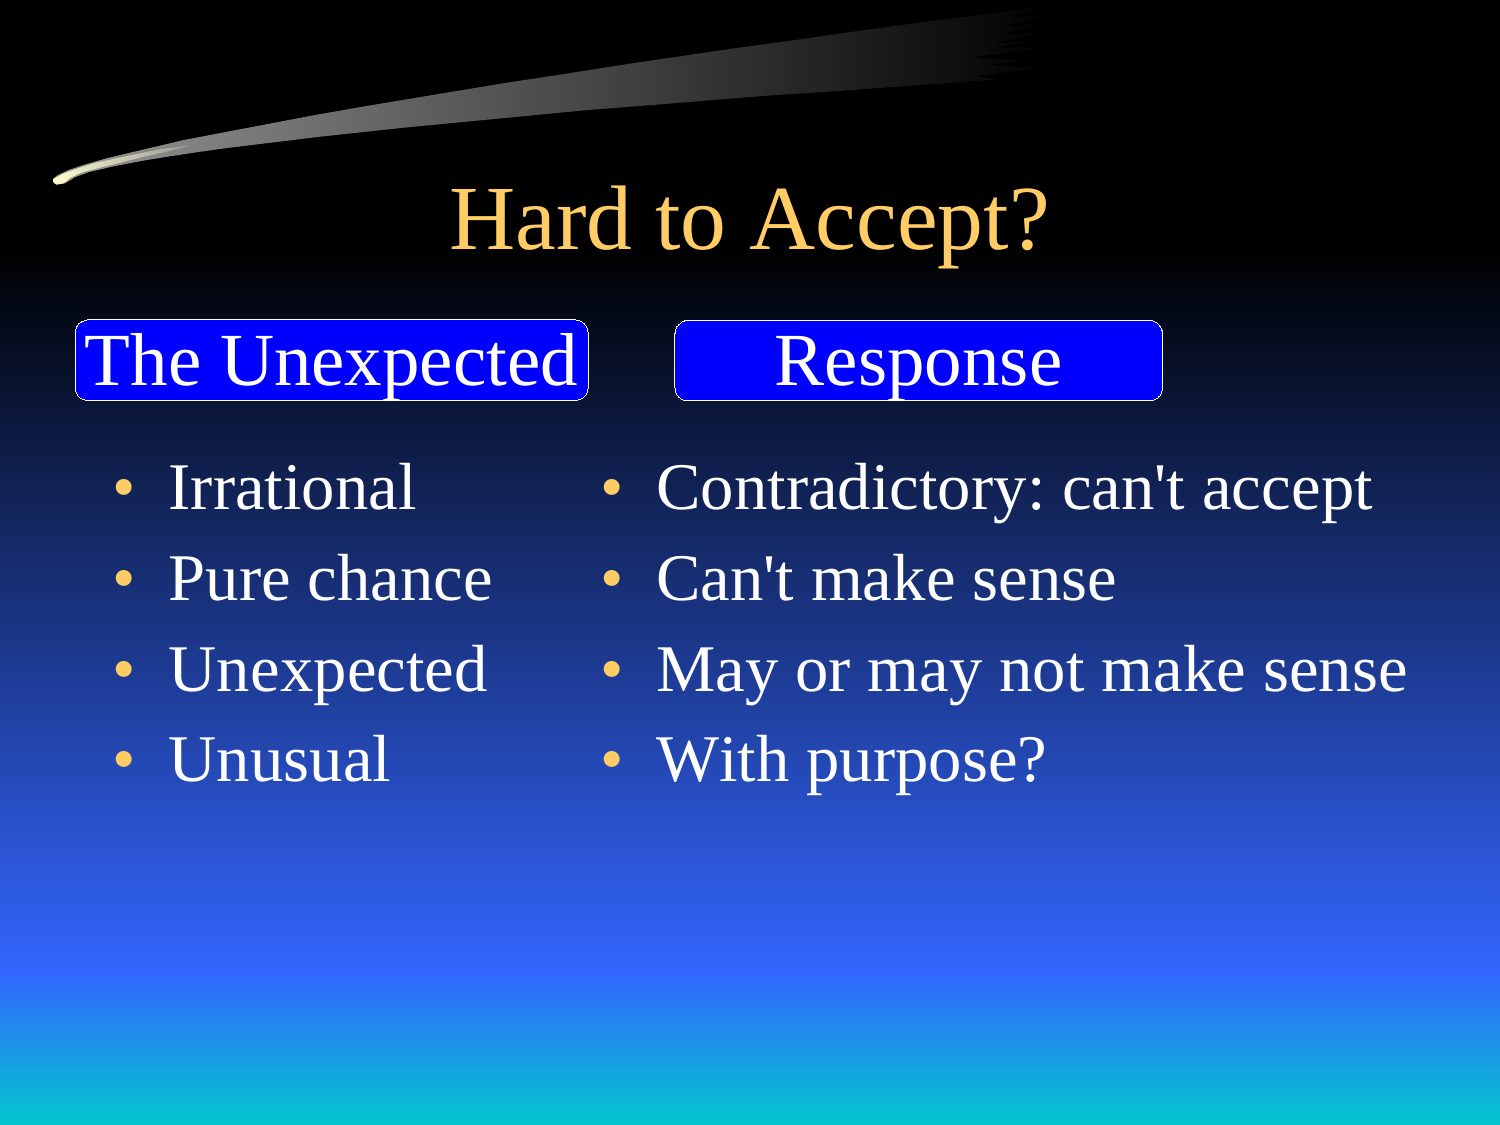

# Hard to Accept?
The Unexpected
Response
Irrational
Pure chance
Unexpected
Unusual
Contradictory: can't accept
Can't make sense
May or may not make sense
With purpose?